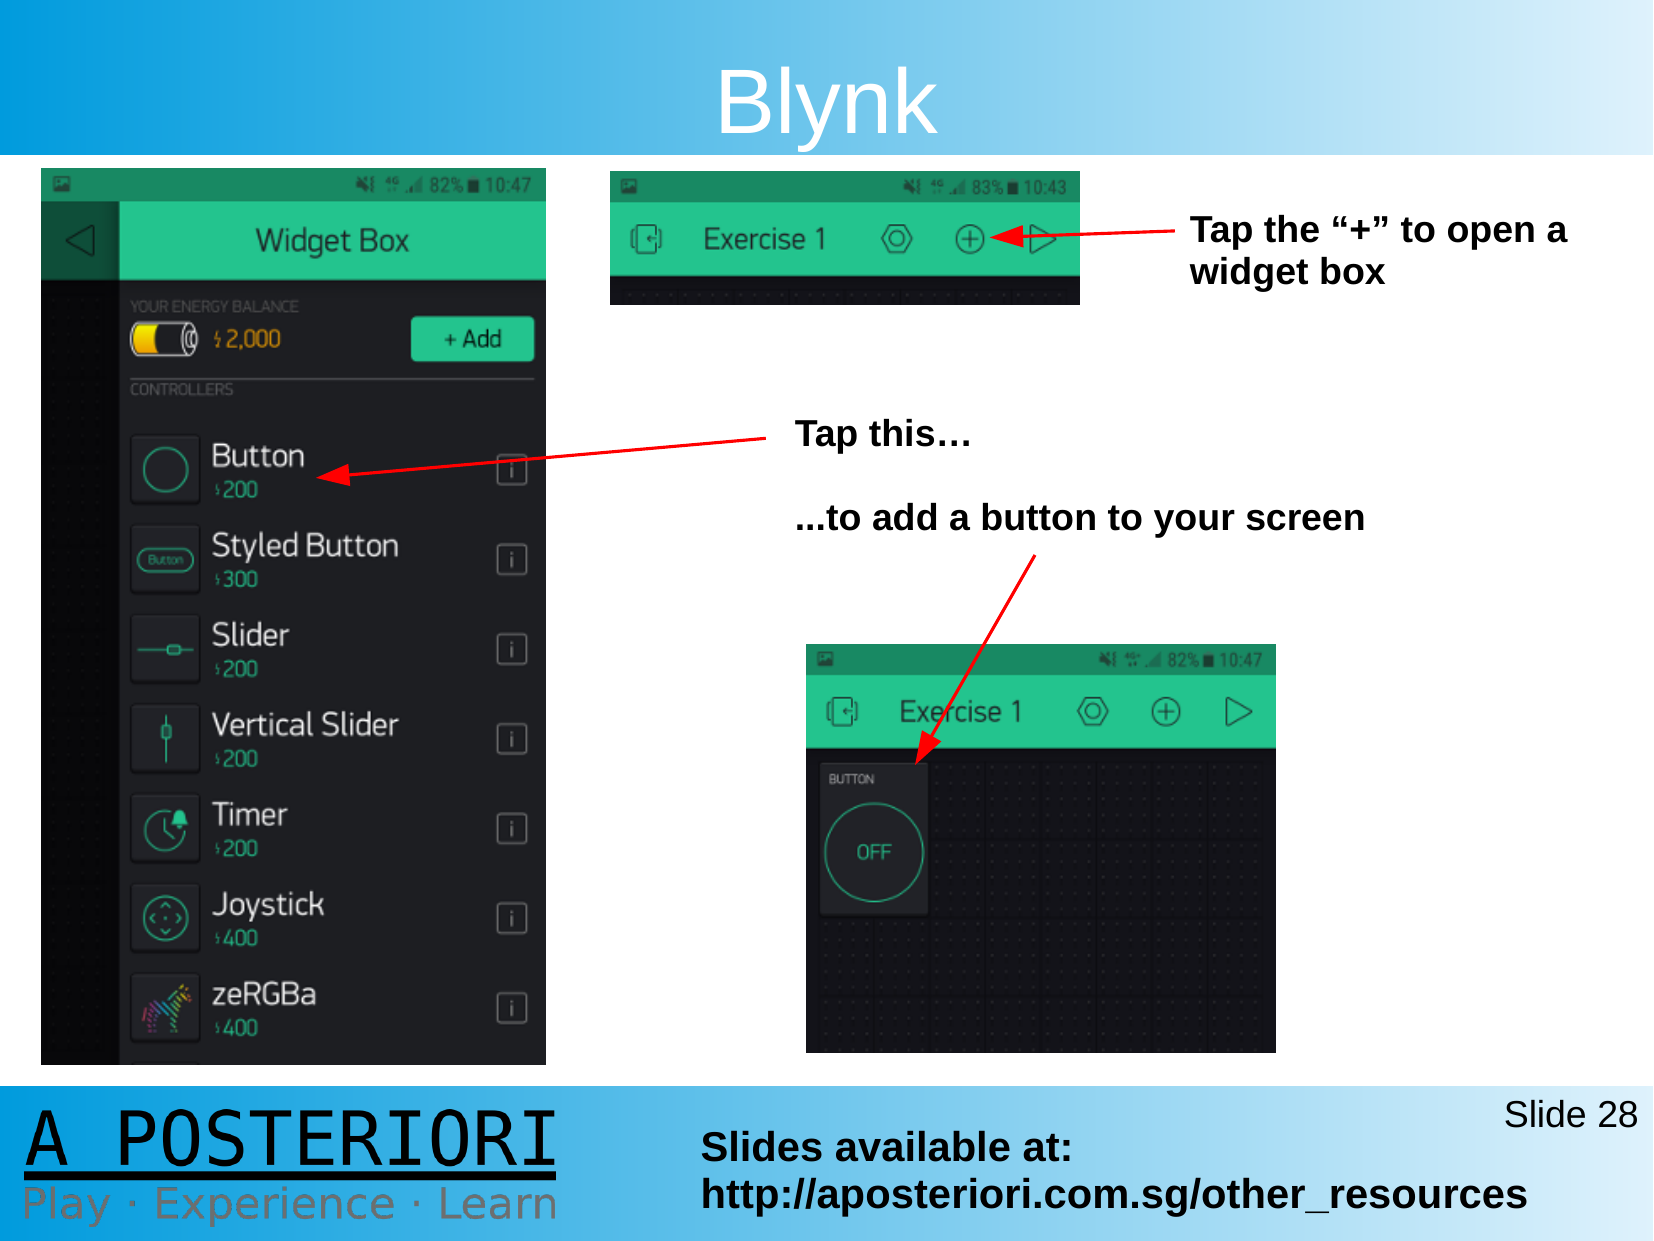

# Blynk
Tap the “+” to open a widget box
Tap this…
...to add a button to your screen